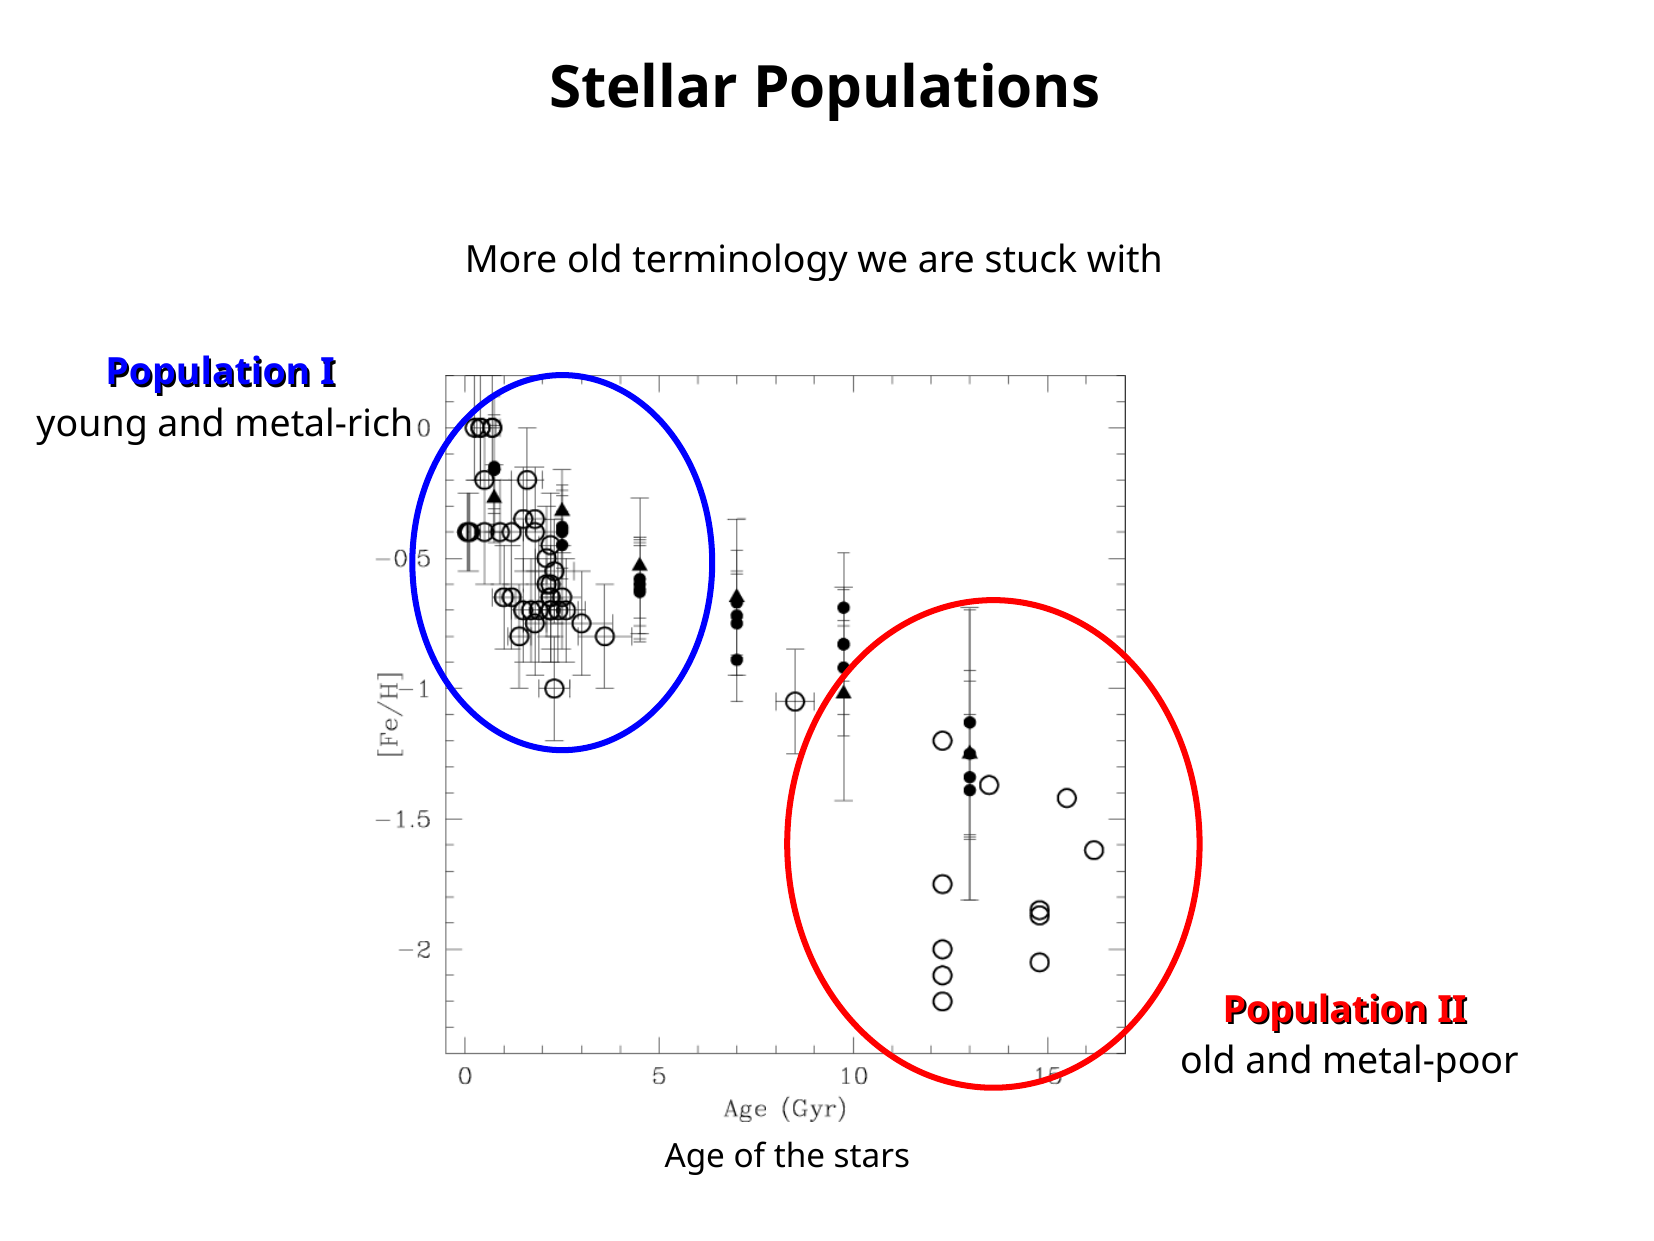

Stellar Populations
More old terminology we are stuck with
Population I
young and metal-rich
Population II
old and metal-poor
Age of the stars